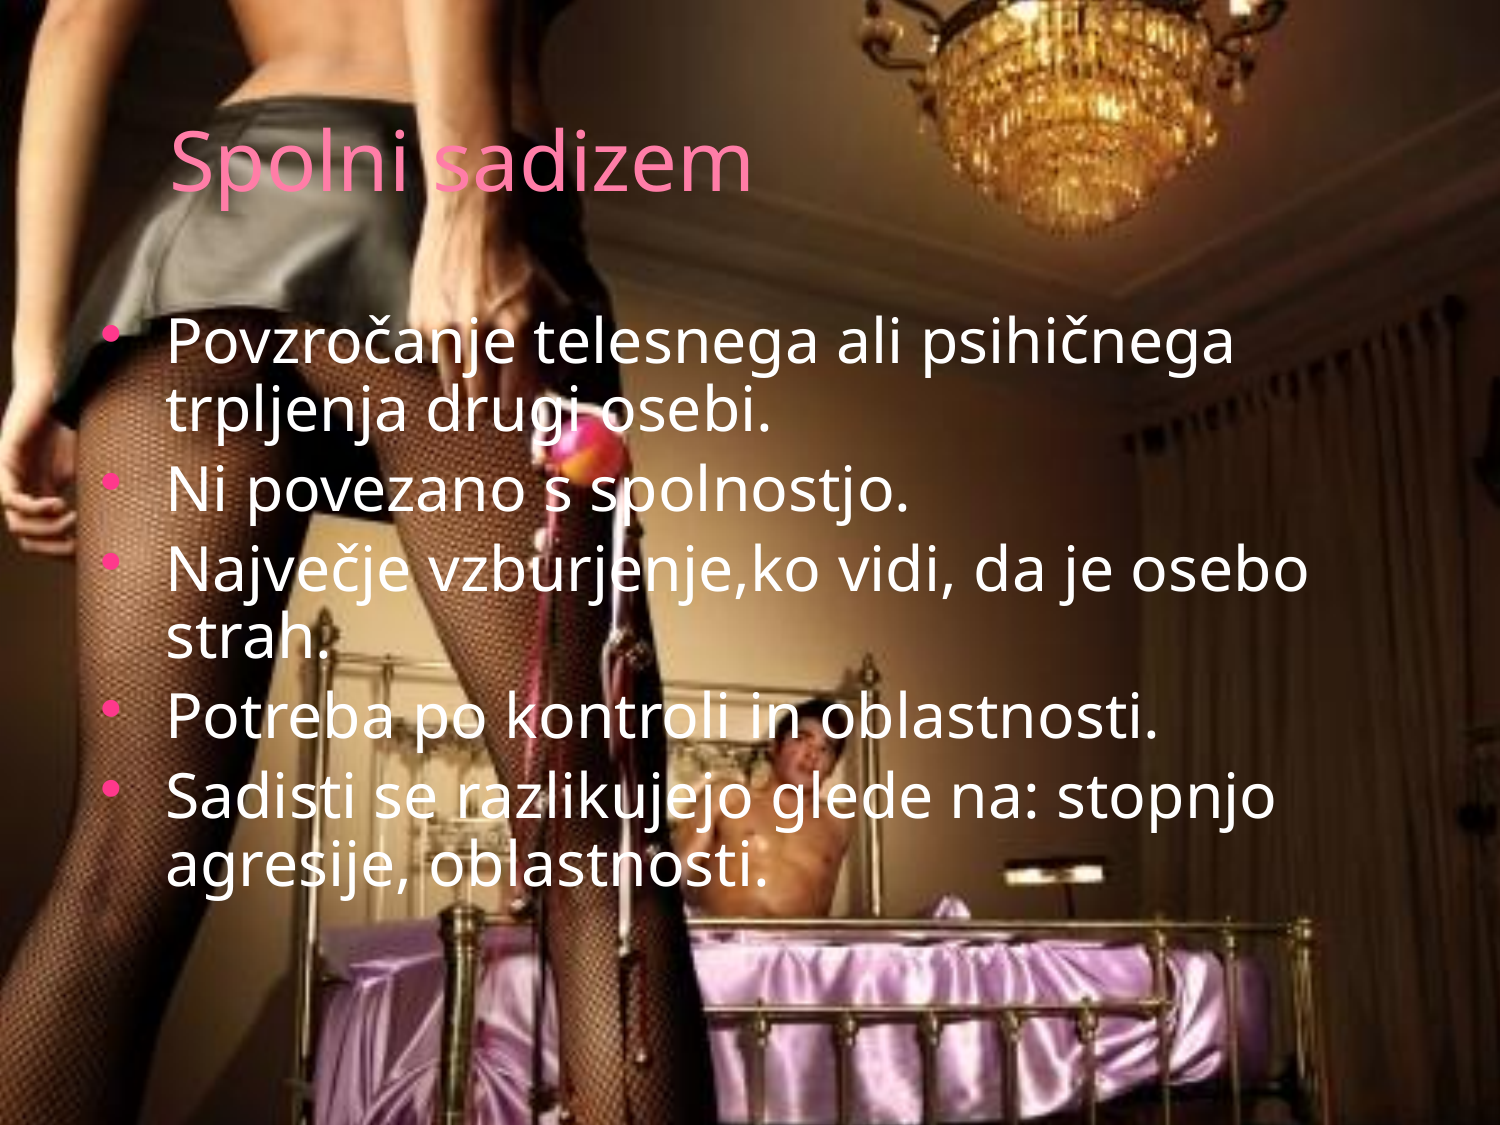

# Spolni sadizem
Povzročanje telesnega ali psihičnega trpljenja drugi osebi.
Ni povezano s spolnostjo.
Največje vzburjenje,ko vidi, da je osebo strah.
Potreba po kontroli in oblastnosti.
Sadisti se razlikujejo glede na: stopnjo agresije, oblastnosti.